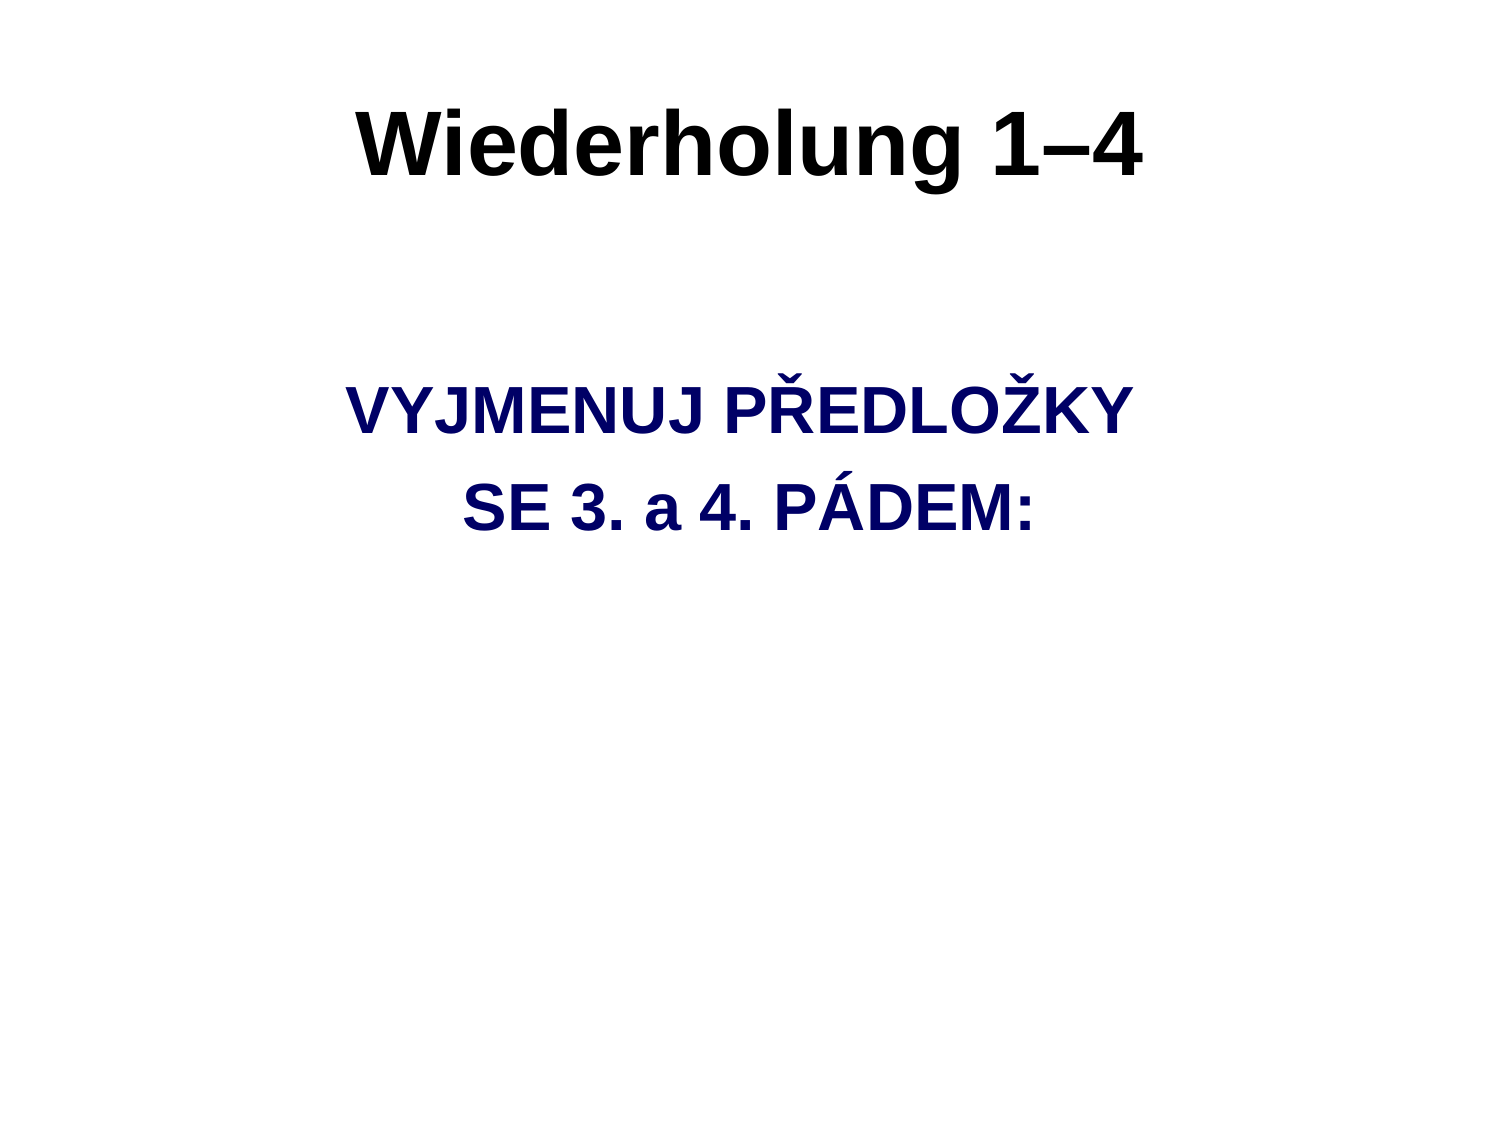

# Wiederholung 1–4
VYJMENUJ PŘEDLOŽKY
SE 3. a 4. PÁDEM: